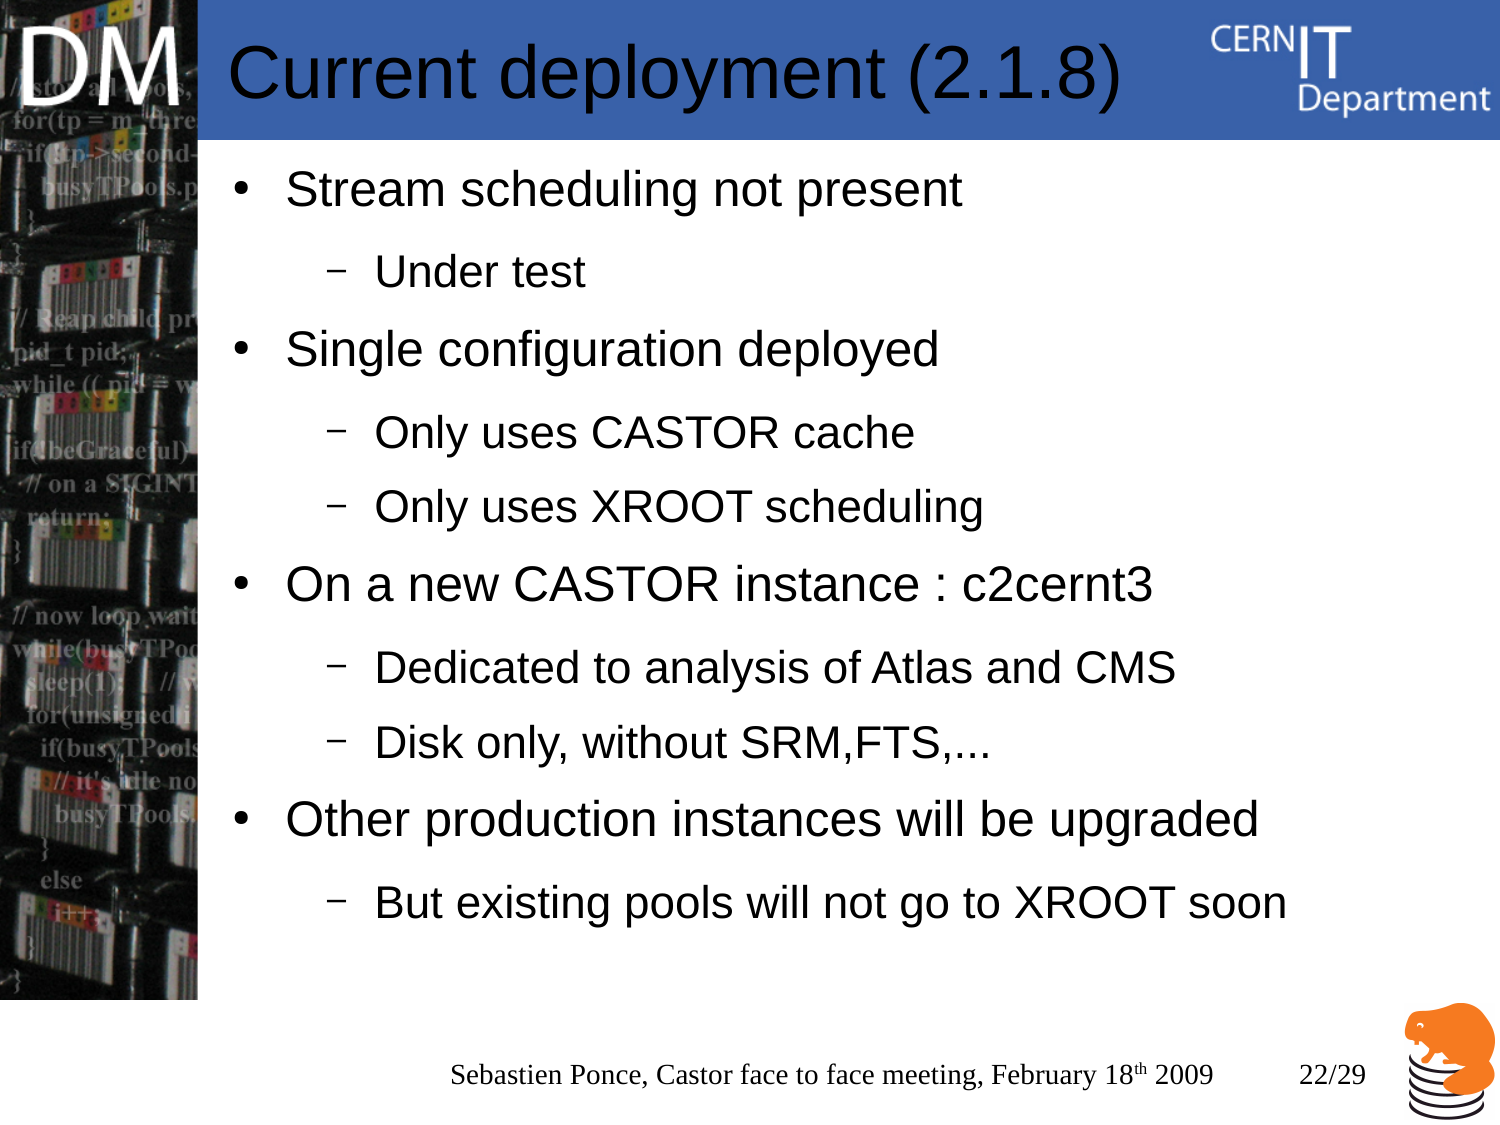

# Current deployment (2.1.8)
Stream scheduling not present
Under test
Single configuration deployed
Only uses CASTOR cache
Only uses XROOT scheduling
On a new CASTOR instance : c2cernt3
Dedicated to analysis of Atlas and CMS
Disk only, without SRM,FTS,...
Other production instances will be upgraded
But existing pools will not go to XROOT soon